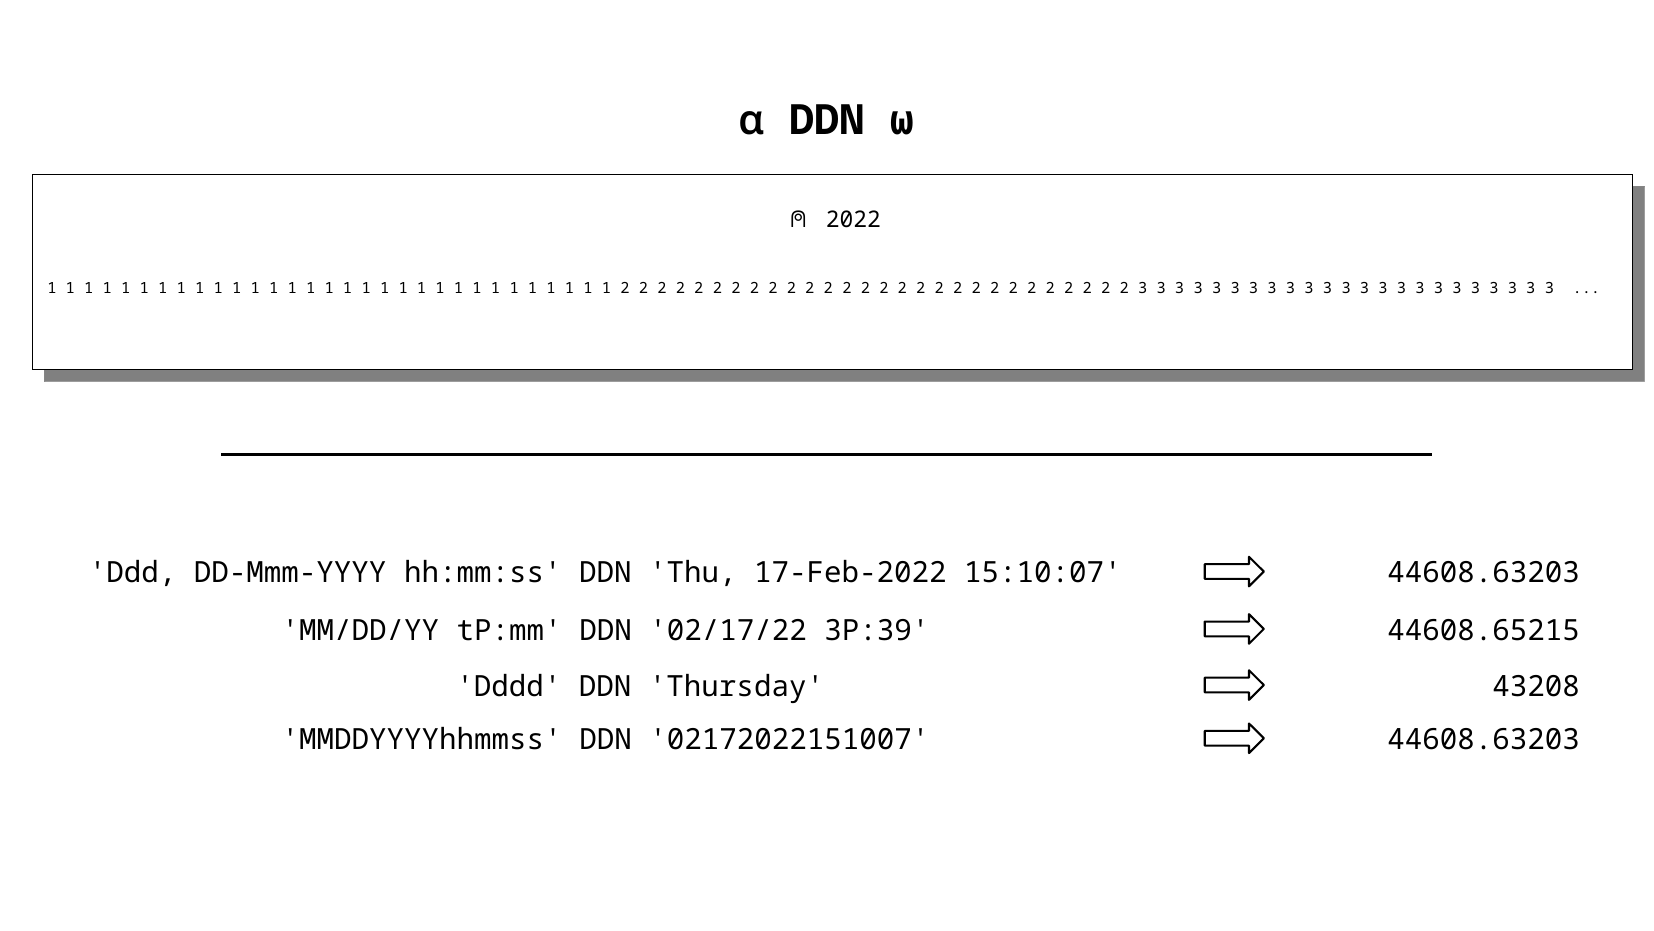

⍺ DDN ⍵
⍝ 2022
1 1 1 1 1 1 1 1 1 1 1 1 1 1 1 1 1 1 1 1 1 1 1 1 1 1 1 1 1 1 1 2 2 2 2 2 2 2 2 2 2 2 2 2 2 2 2 2 2 2 2 2 2 2 2 2 2 2 2 3 3 3 3 3 3 3 3 3 3 3 3 3 3 3 3 3 3 3 3 3 3 3 ...
'Ddd, DD-Mmm-YYYY hh:mm:ss' (1200⌶) 44608.63203
'Thu, 17-Feb-2022 15:10:07'
'Ddd, DD-Mmm-YYYY hh:mm:ss' DDN 'Thu, 17-Feb-2022 15:10:07'
44608.63203
'MM/DD/YY tP:mm' DDN '02/17/22 3P:39'
44608.65215
 'Dddd' DDN 'Thursday'
43208
'MMDDYYYYhhmmss' DDN '02172022151007'
44608.63203